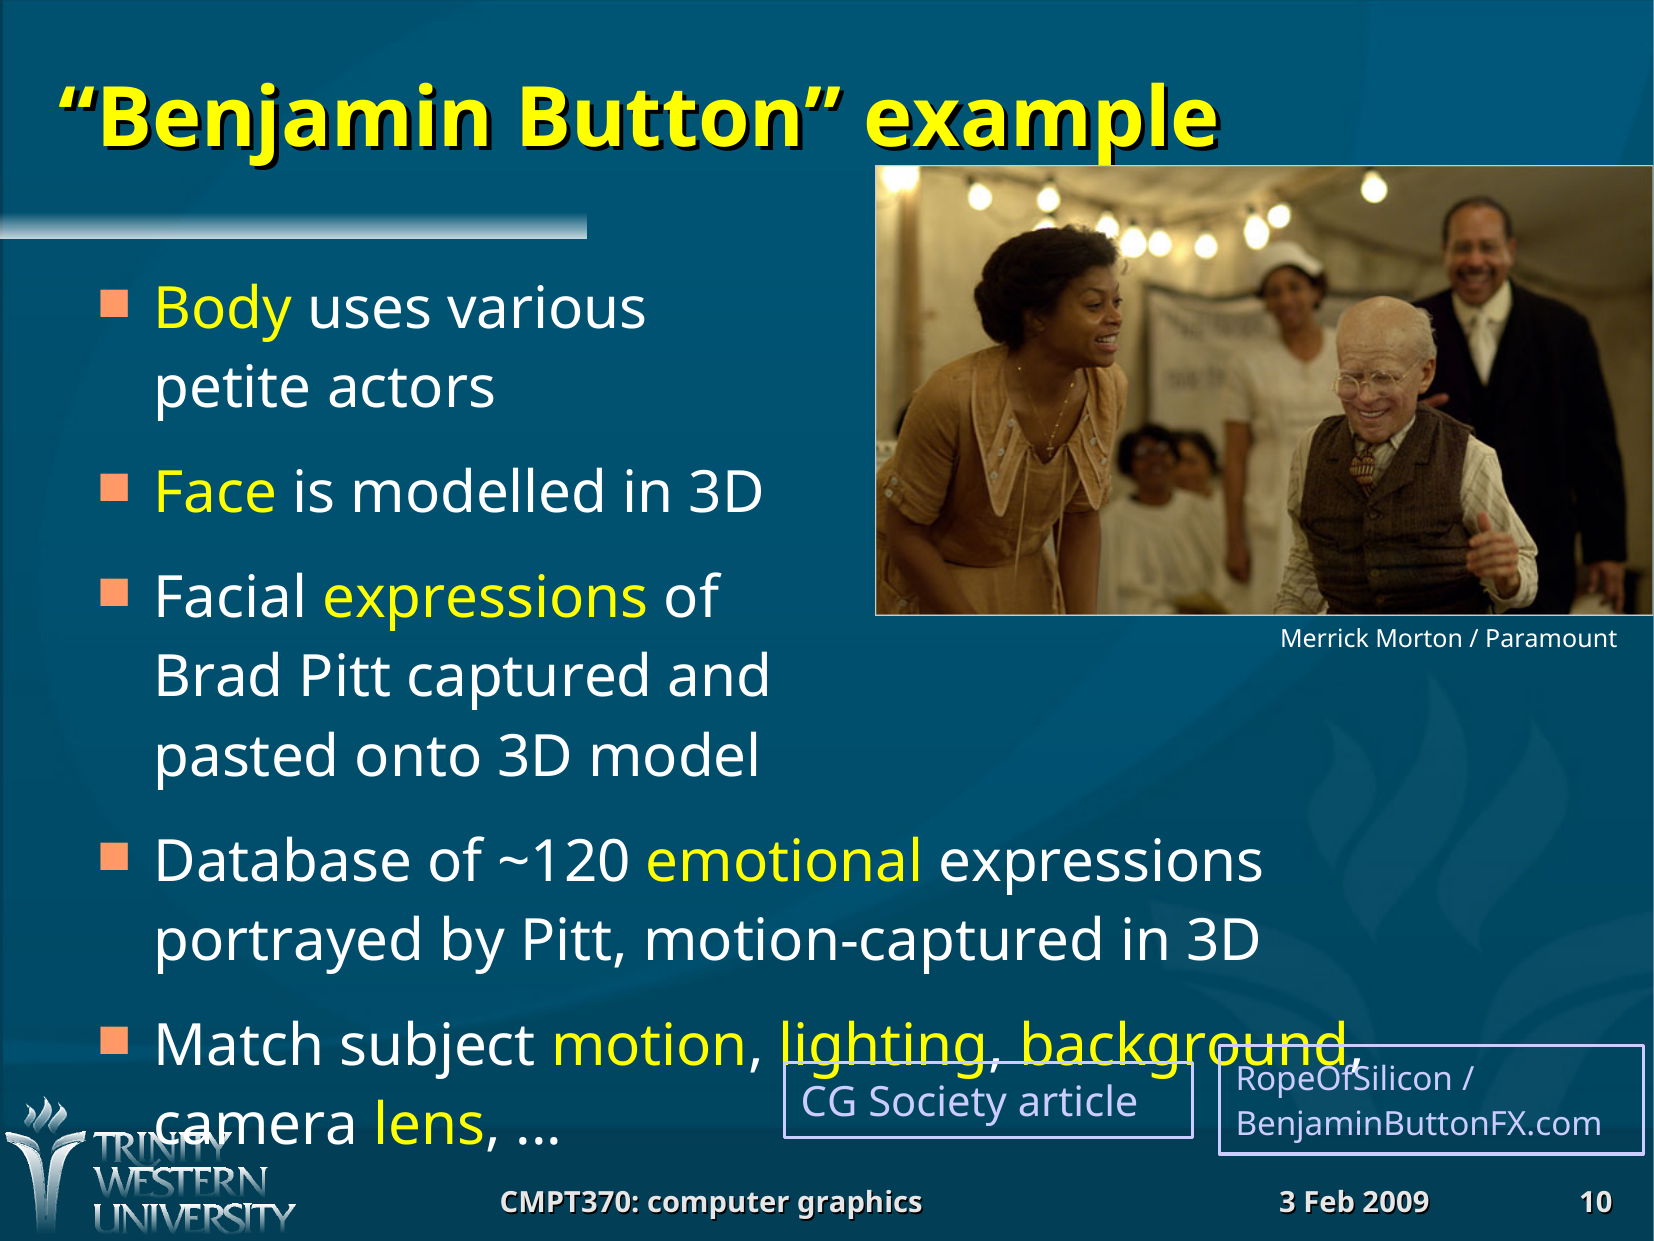

# “Benjamin Button” example
Body uses various
petite actors
Face is modelled in 3D
Facial expressions of
Brad Pitt captured and
pasted onto 3D model
Database of ~120 emotional expressions
portrayed by Pitt, motion-captured in 3D
Match subject motion, lighting, background, camera lens, ...
Merrick Morton / Paramount
RopeOfSilicon /
BenjaminButtonFX.com
CG Society article
CMPT370: computer graphics
3 Feb 2009
10